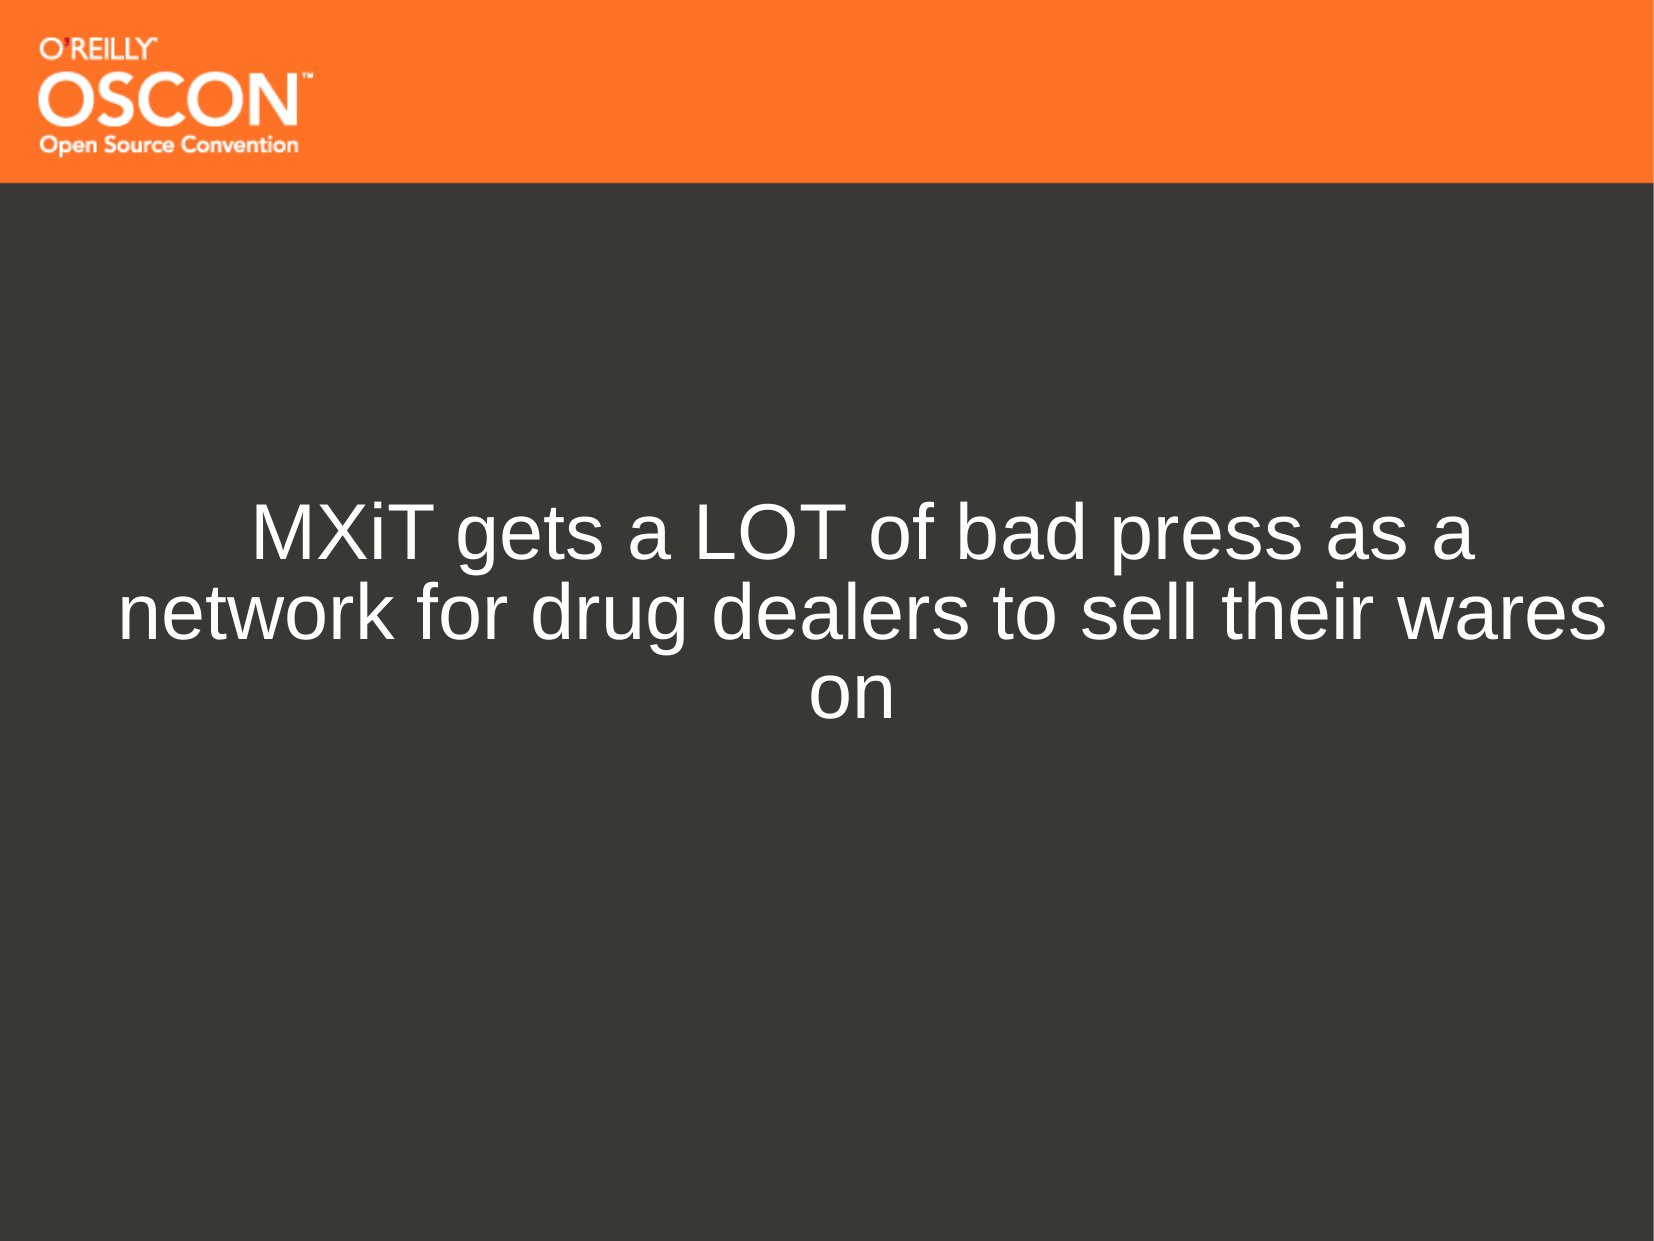

#
MXiT gets a LOT of bad press as a network for drug dealers to sell their wares on